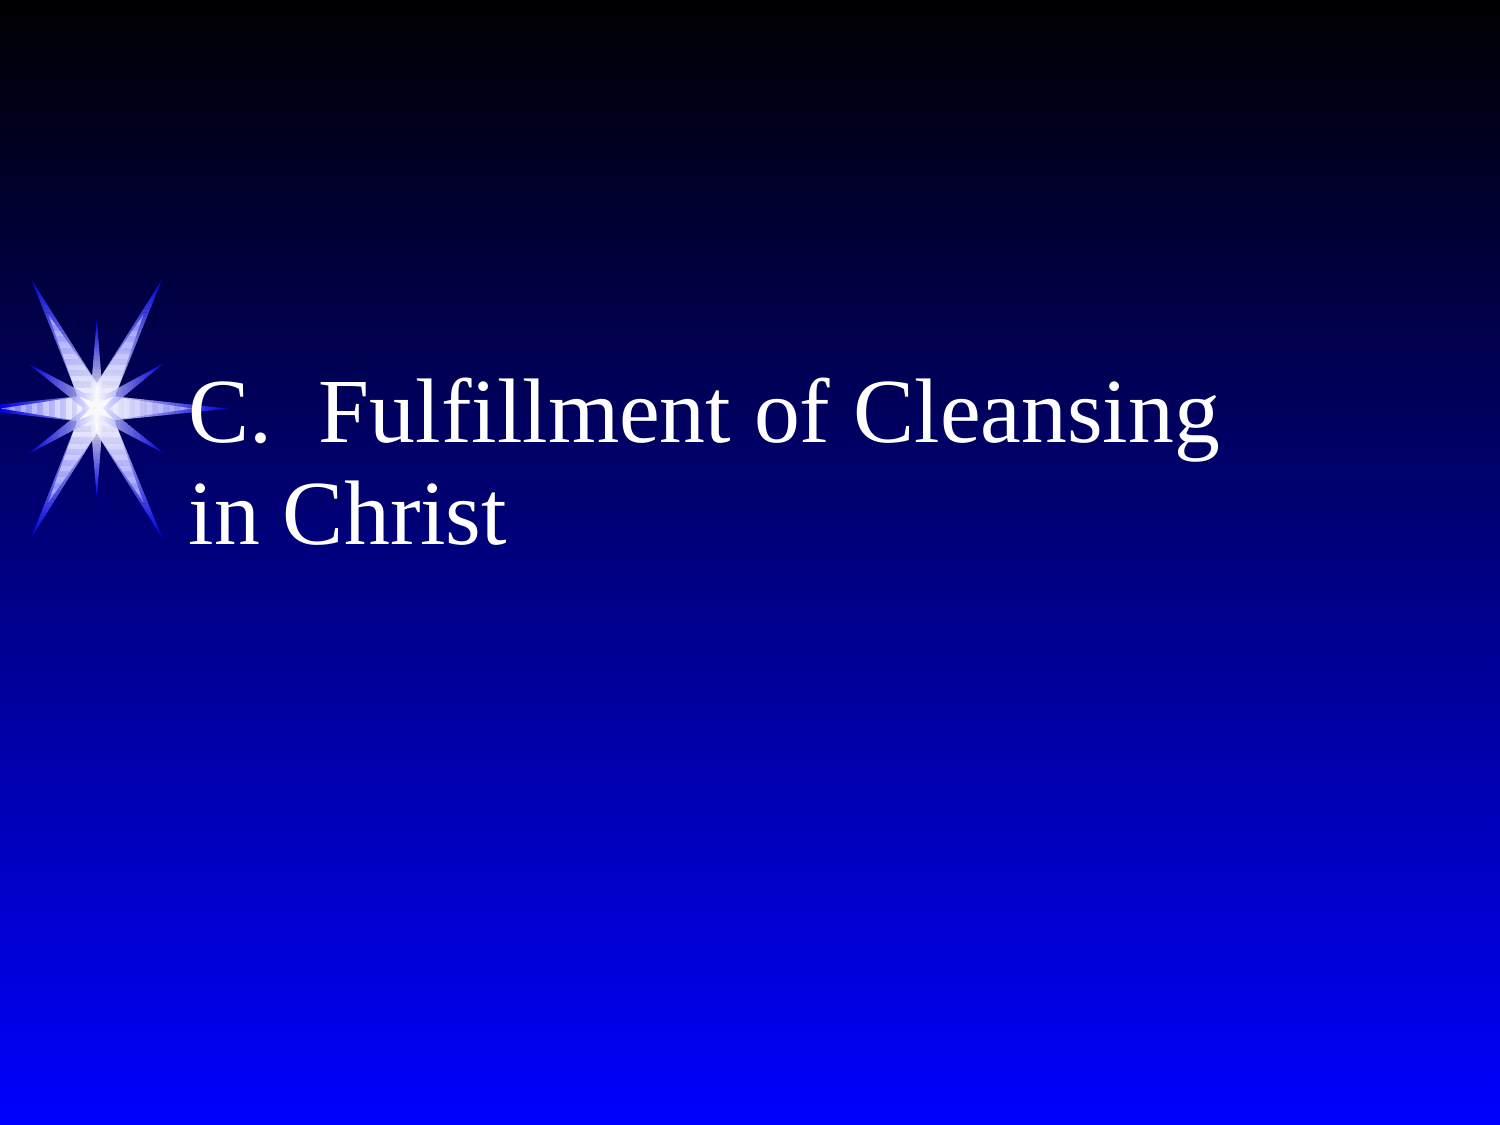

# C. Fulfillment of Cleansing in Christ